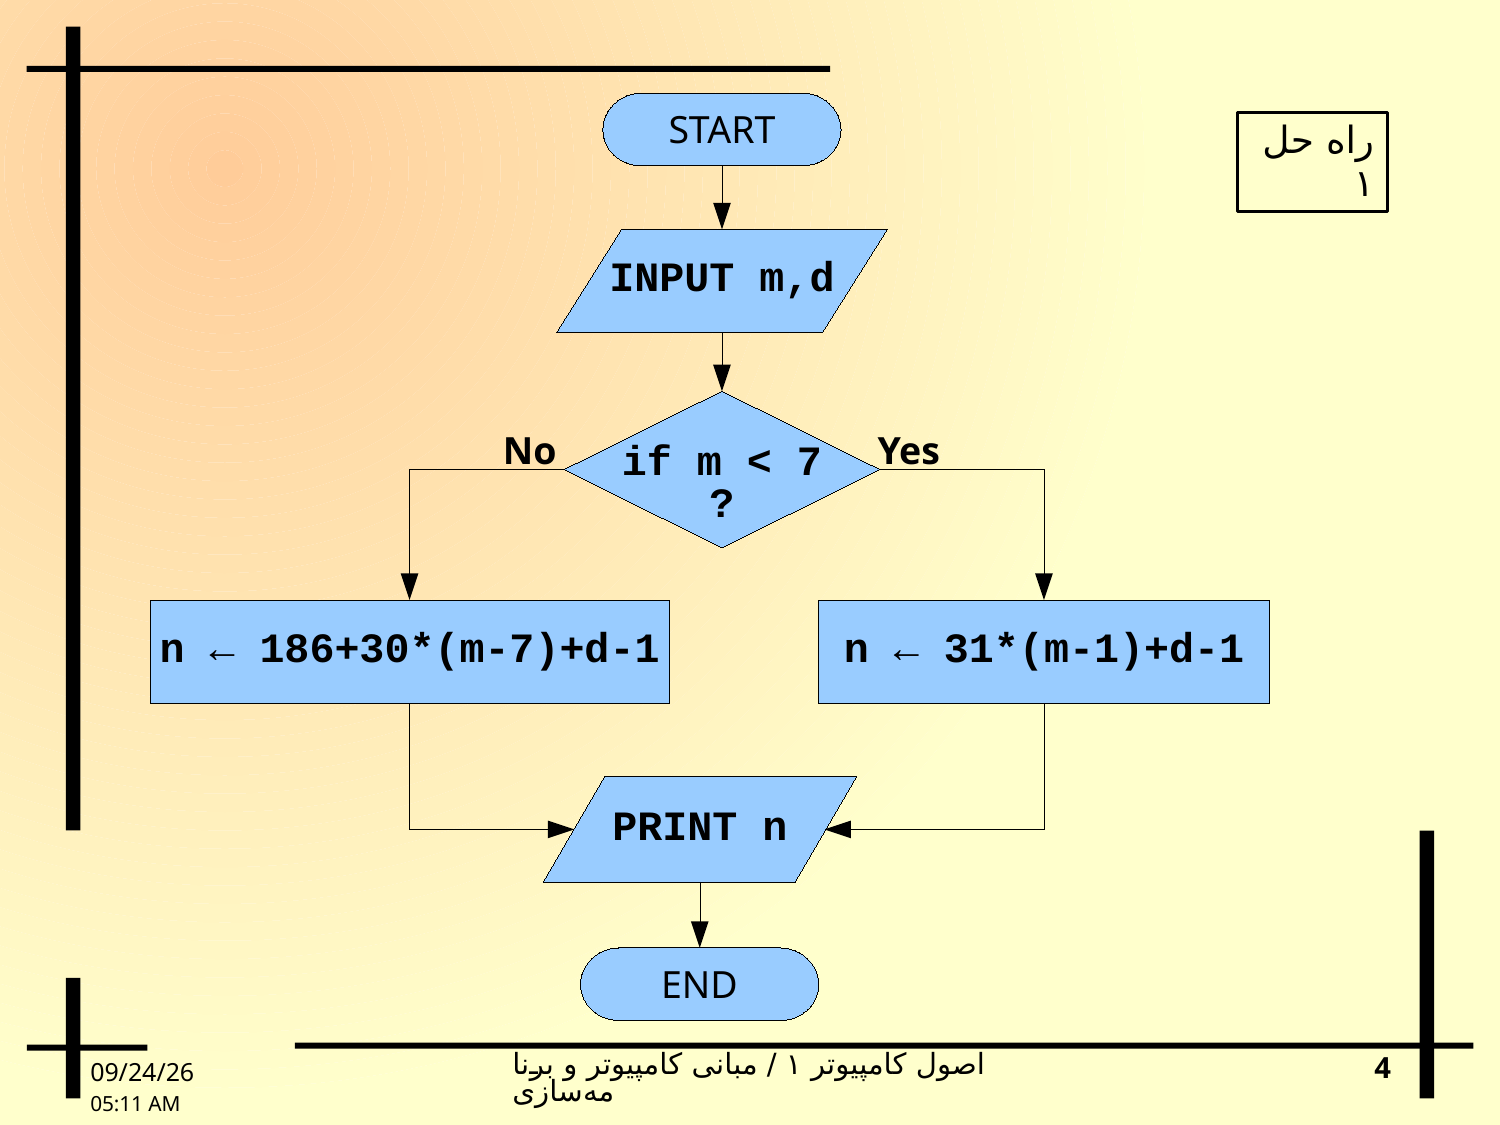

START
راه حل ۱
INPUT m,d
if m < 7
?
No
Yes
n ← 186+30*(m-7)+d-1
n ← 31*(m-1)+d-1
PRINT n
END
اصول کامپیوتر ۱ / مبانی کامپیوتر و برنامه‌سازی
4